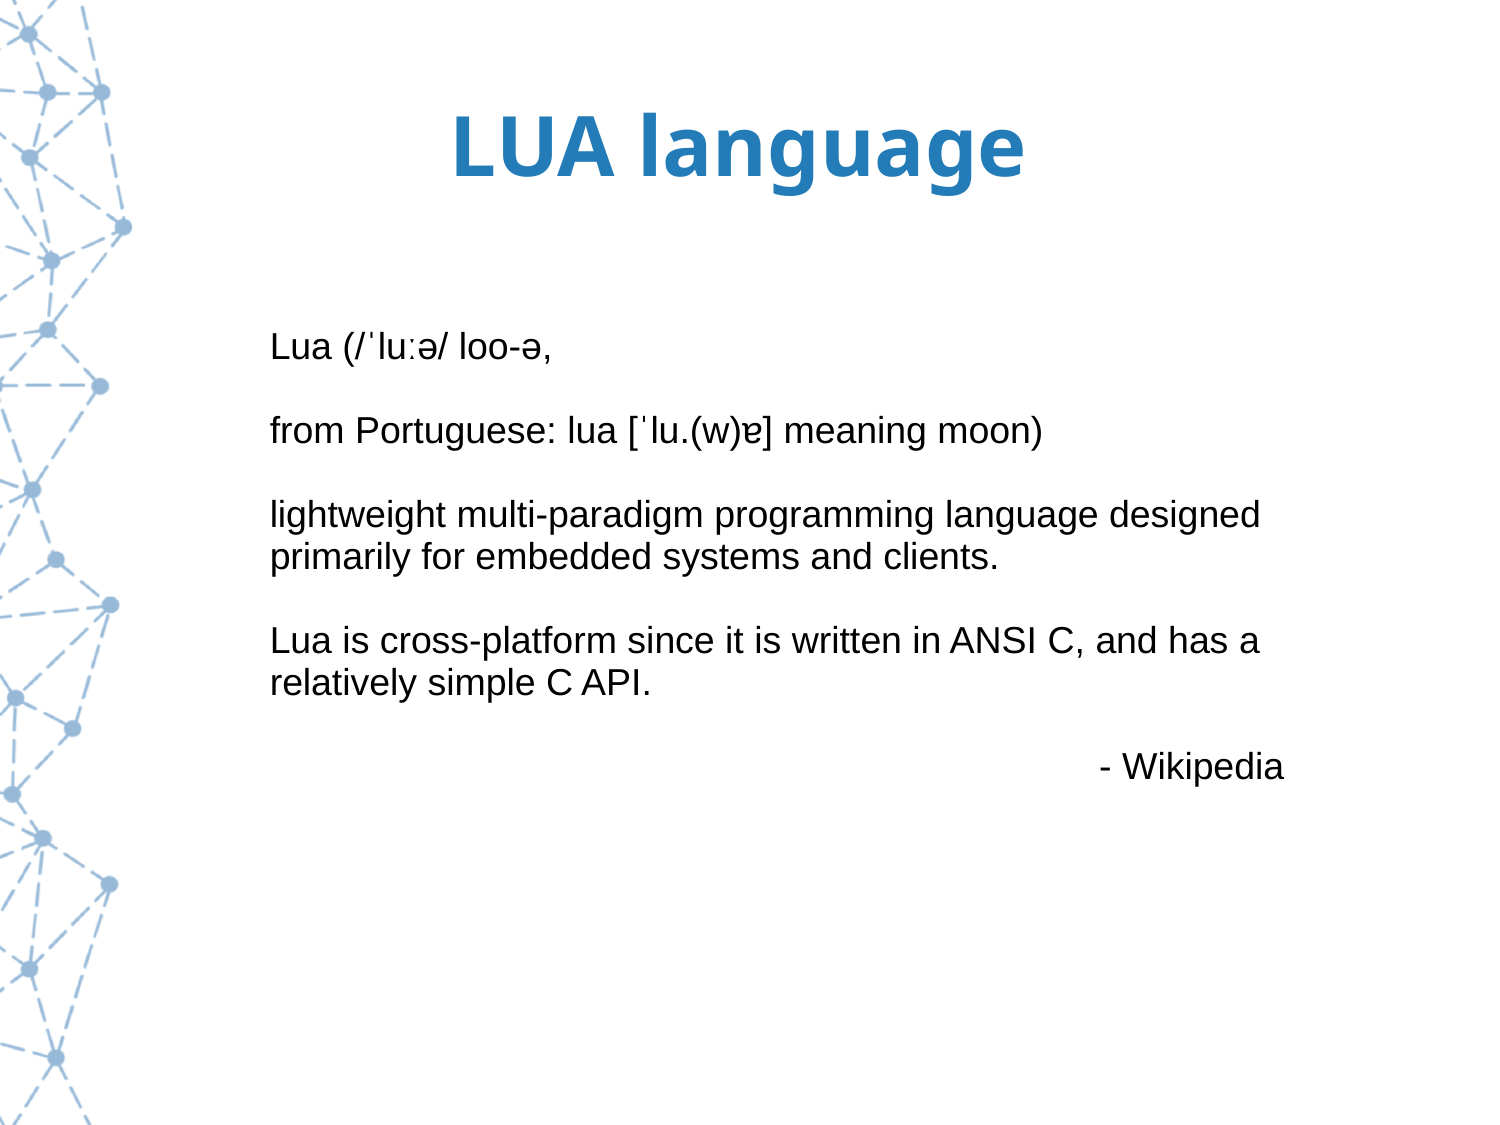

LUA language
Lua (/ˈluːə/ loo-ə,
from Portuguese: lua [ˈlu.(w)ɐ] meaning moon)
lightweight multi-paradigm programming language designed primarily for embedded systems and clients.
Lua is cross-platform since it is written in ANSI C, and has a relatively simple C API.
 - Wikipedia